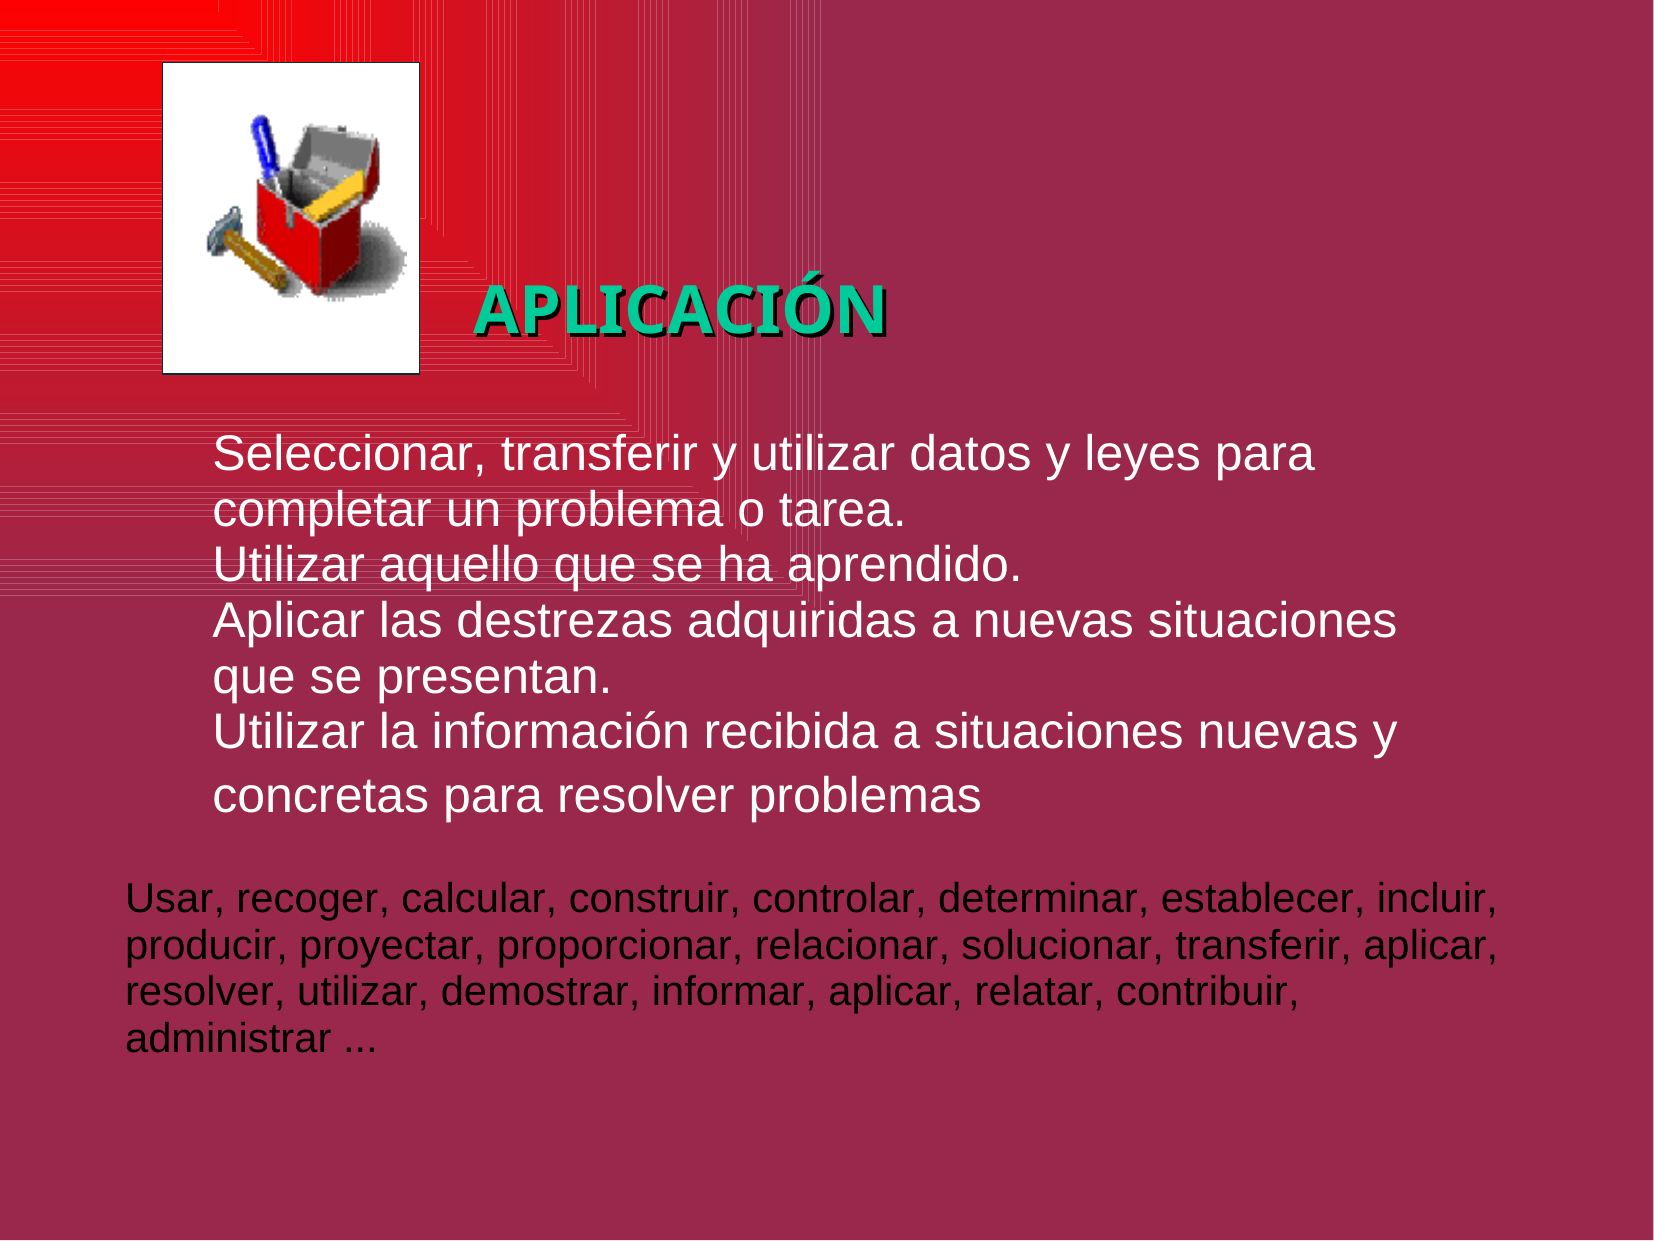

APLICACIÓN
Seleccionar, transferir y utilizar datos y leyes para completar un problema o tarea.
Utilizar aquello que se ha aprendido.
Aplicar las destrezas adquiridas a nuevas situaciones que se presentan.
Utilizar la información recibida a situaciones nuevas y concretas para resolver problemas
Usar, recoger, calcular, construir, controlar, determinar, establecer, incluir,
producir, proyectar, proporcionar, relacionar, solucionar, transferir, aplicar,
resolver, utilizar, demostrar, informar, aplicar, relatar, contribuir,
administrar ...